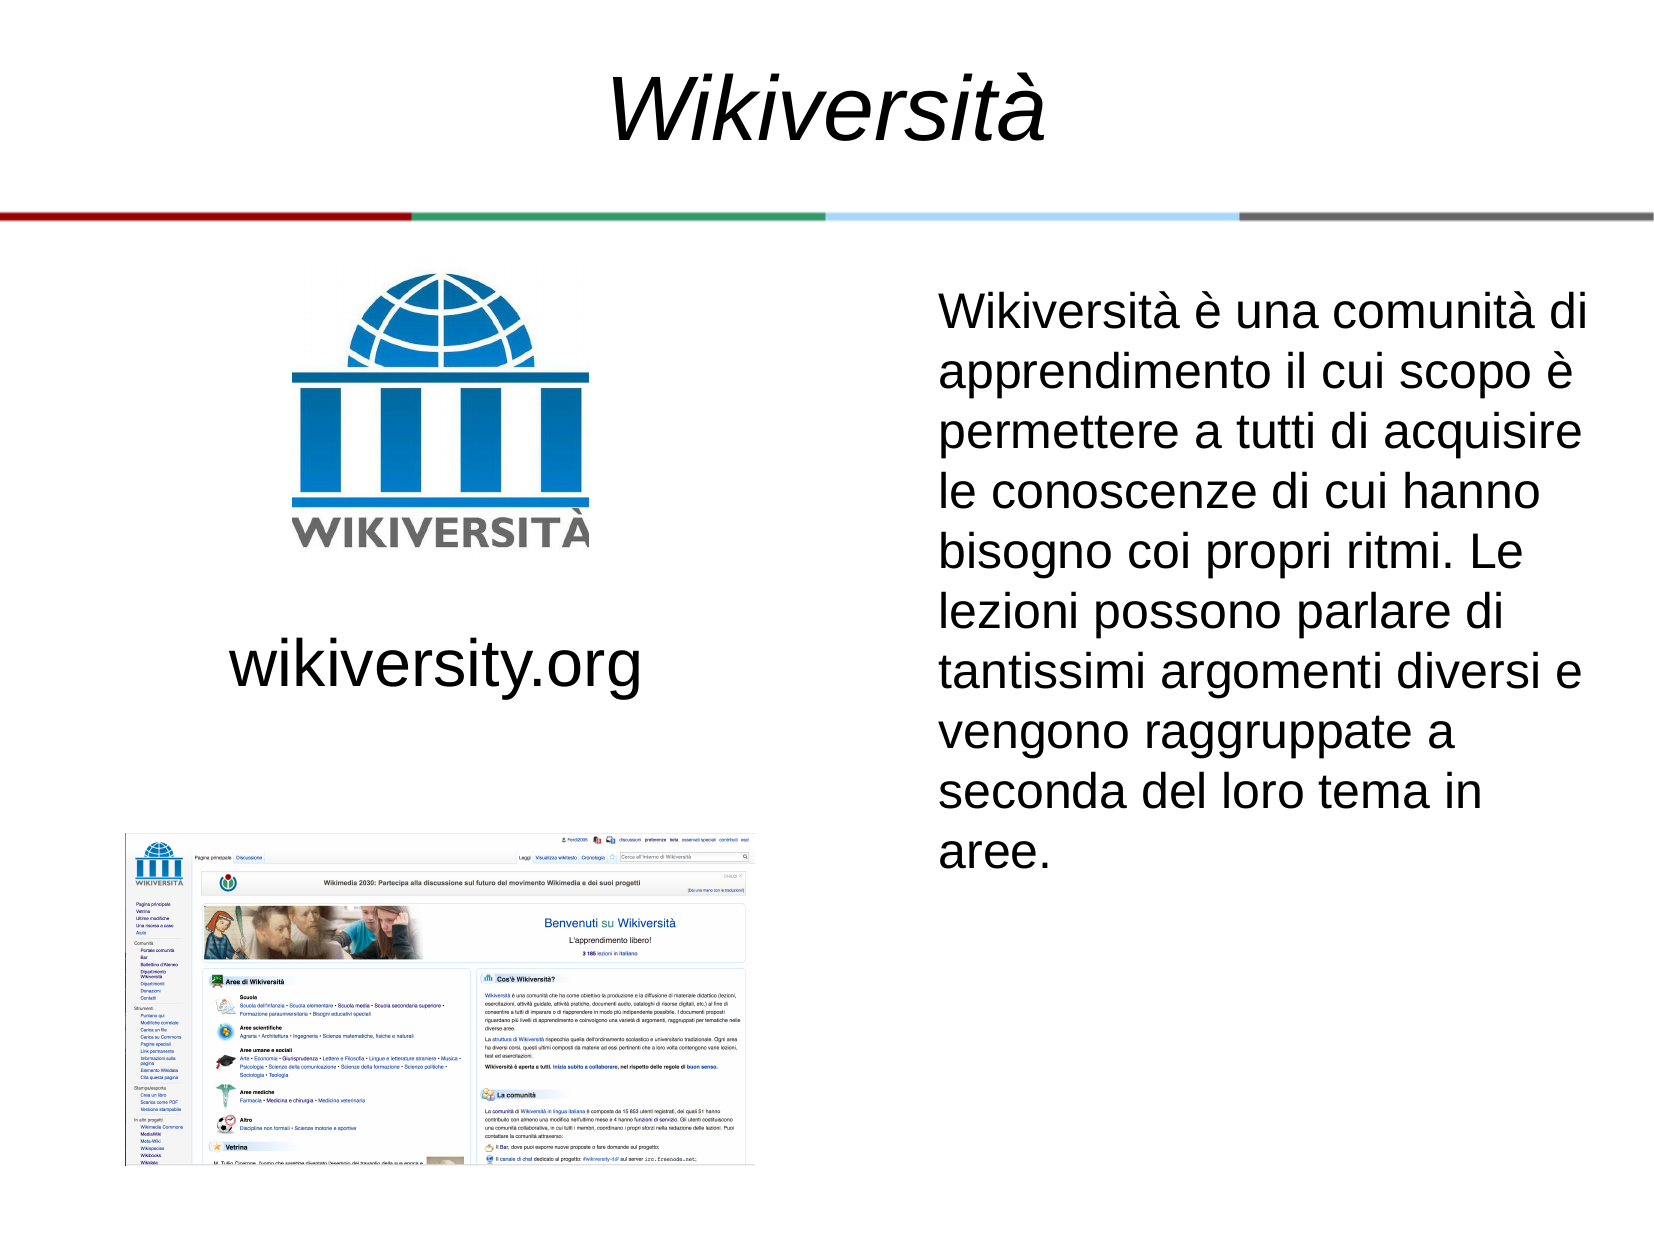

Wikiversità
Wikiversità è una comunità di apprendimento il cui scopo è permettere a tutti di acquisire le conoscenze di cui hanno bisogno coi propri ritmi. Le lezioni possono parlare di tantissimi argomenti diversi e vengono raggruppate a seconda del loro tema in aree.
wikiversity.org